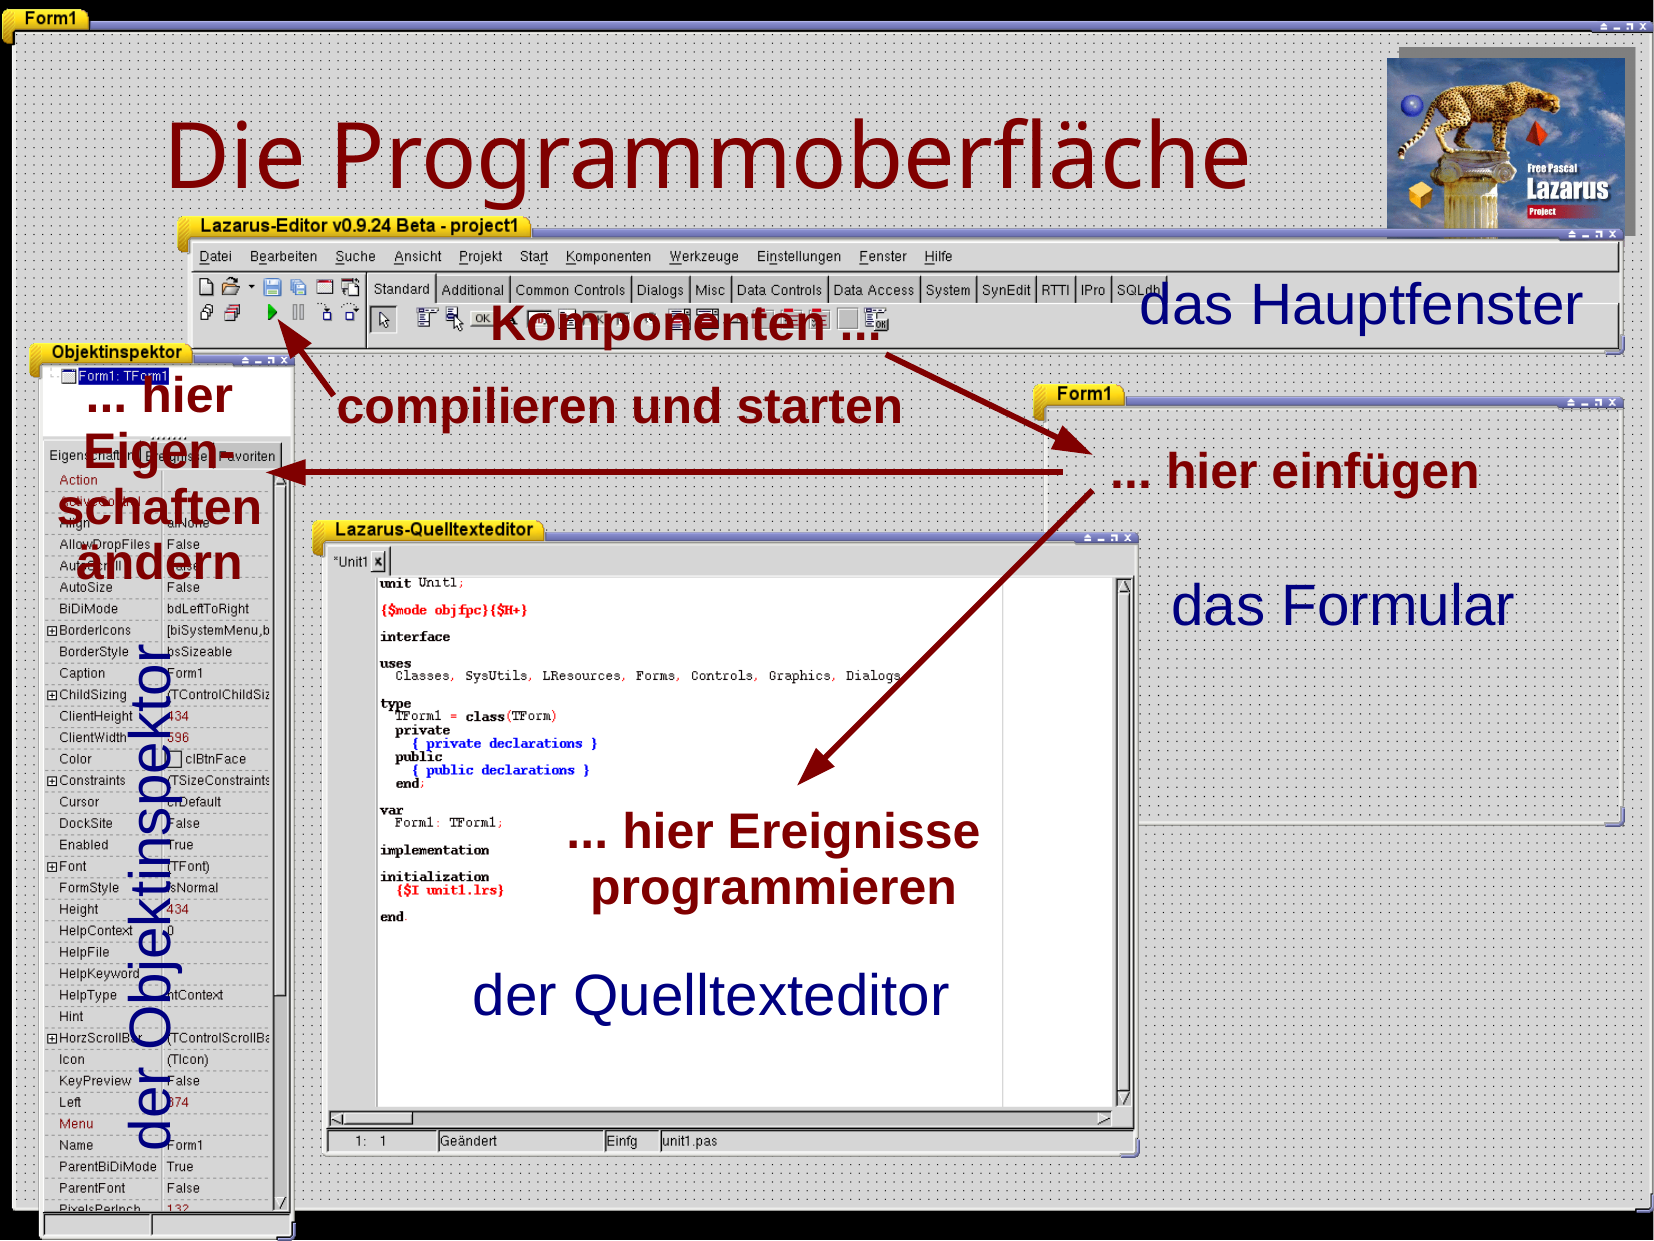

# Die Programmoberfläche
das Hauptfenster
Komponenten ...
... hier
Eigen-
schaften
ändern
compilieren und starten
... hier einfügen
das Formular
... hier Ereignisse
programmieren
der Objektinspektor
der Quelltexteditor